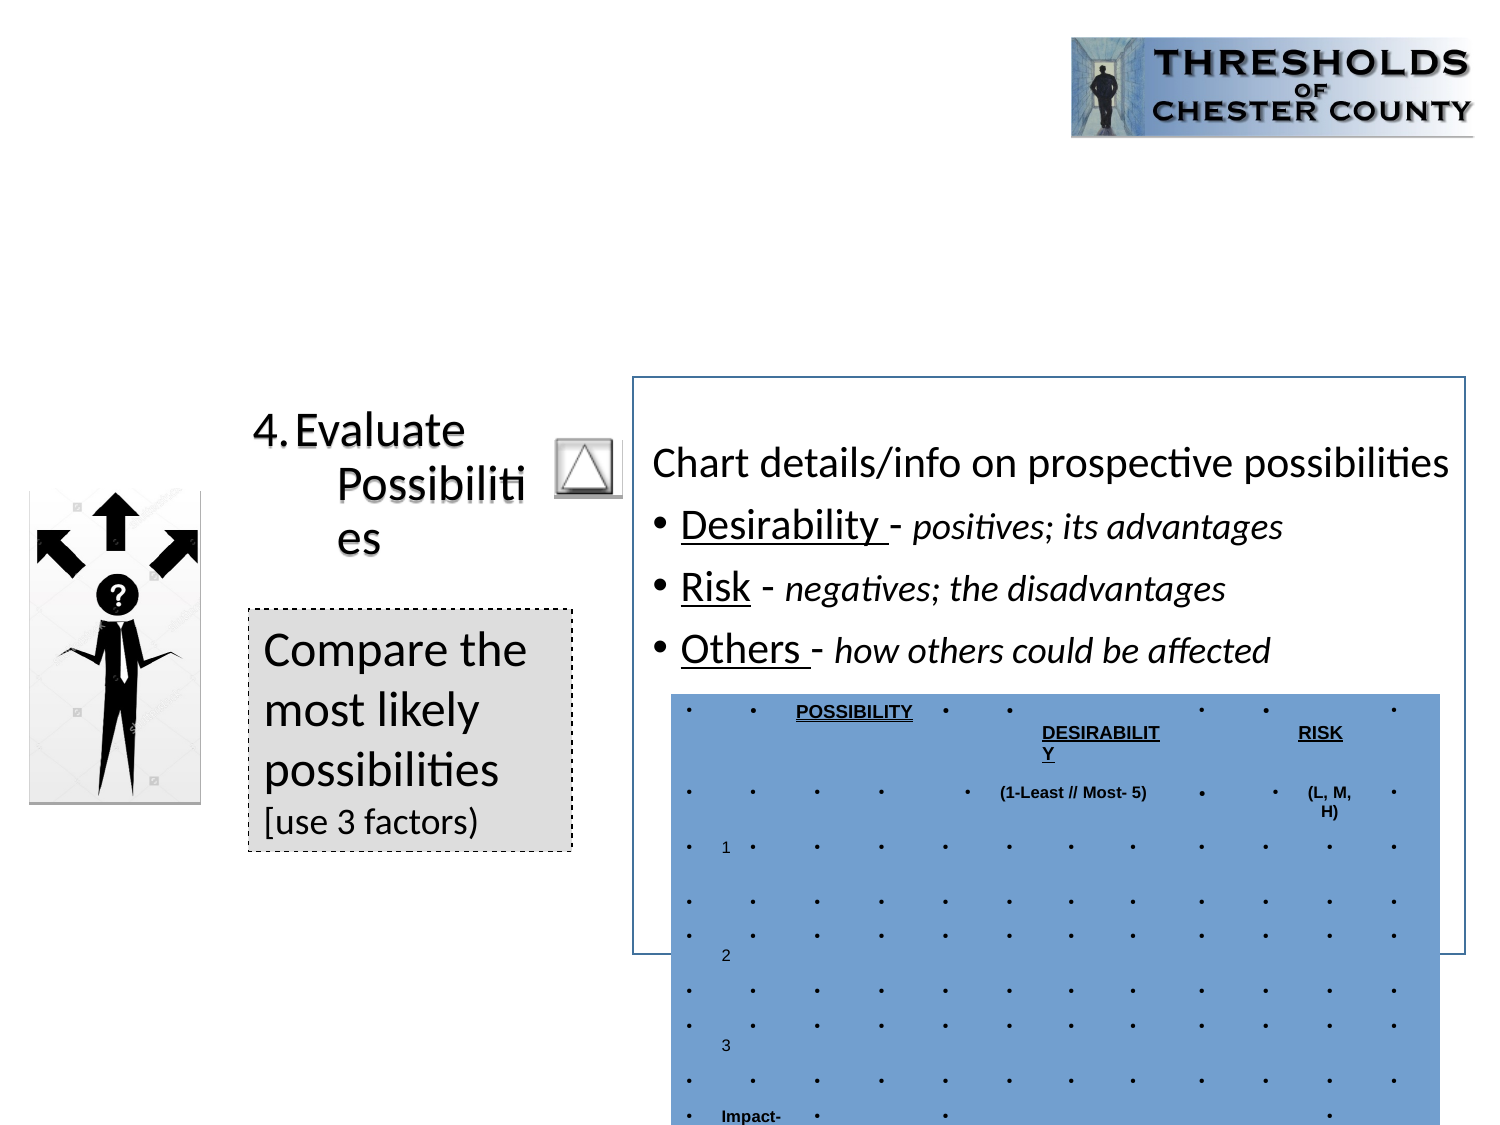

# Evaluate Possibilities
Chart details/info on prospective possibilities
Desirability - positives; its advantages
Risk - negatives; the disadvantages
Others - how others could be affected
Compare the most likely possibilities [use 3 factors)
| | POSSIBILITY | | | | DESIRABILITY | | | | RISK | | |
| --- | --- | --- | --- | --- | --- | --- | --- | --- | --- | --- | --- |
| | | | | (1-Least // Most- 5) | | | | | (L, M, H) | | |
| 1 | | | | | | | | | | | |
| | | | | | | | | | | | |
| 2 | | | | | | | | | | | |
| | | | | | | | | | | | |
| 3 | | | | | | | | | | | |
| | | | | | | | | | | | |
| Impact-Others | | Individual | | IMPACT | | | | | | [‘+’ / Neutral / ‘-‘] | |
| | | | | | | | | | | | |